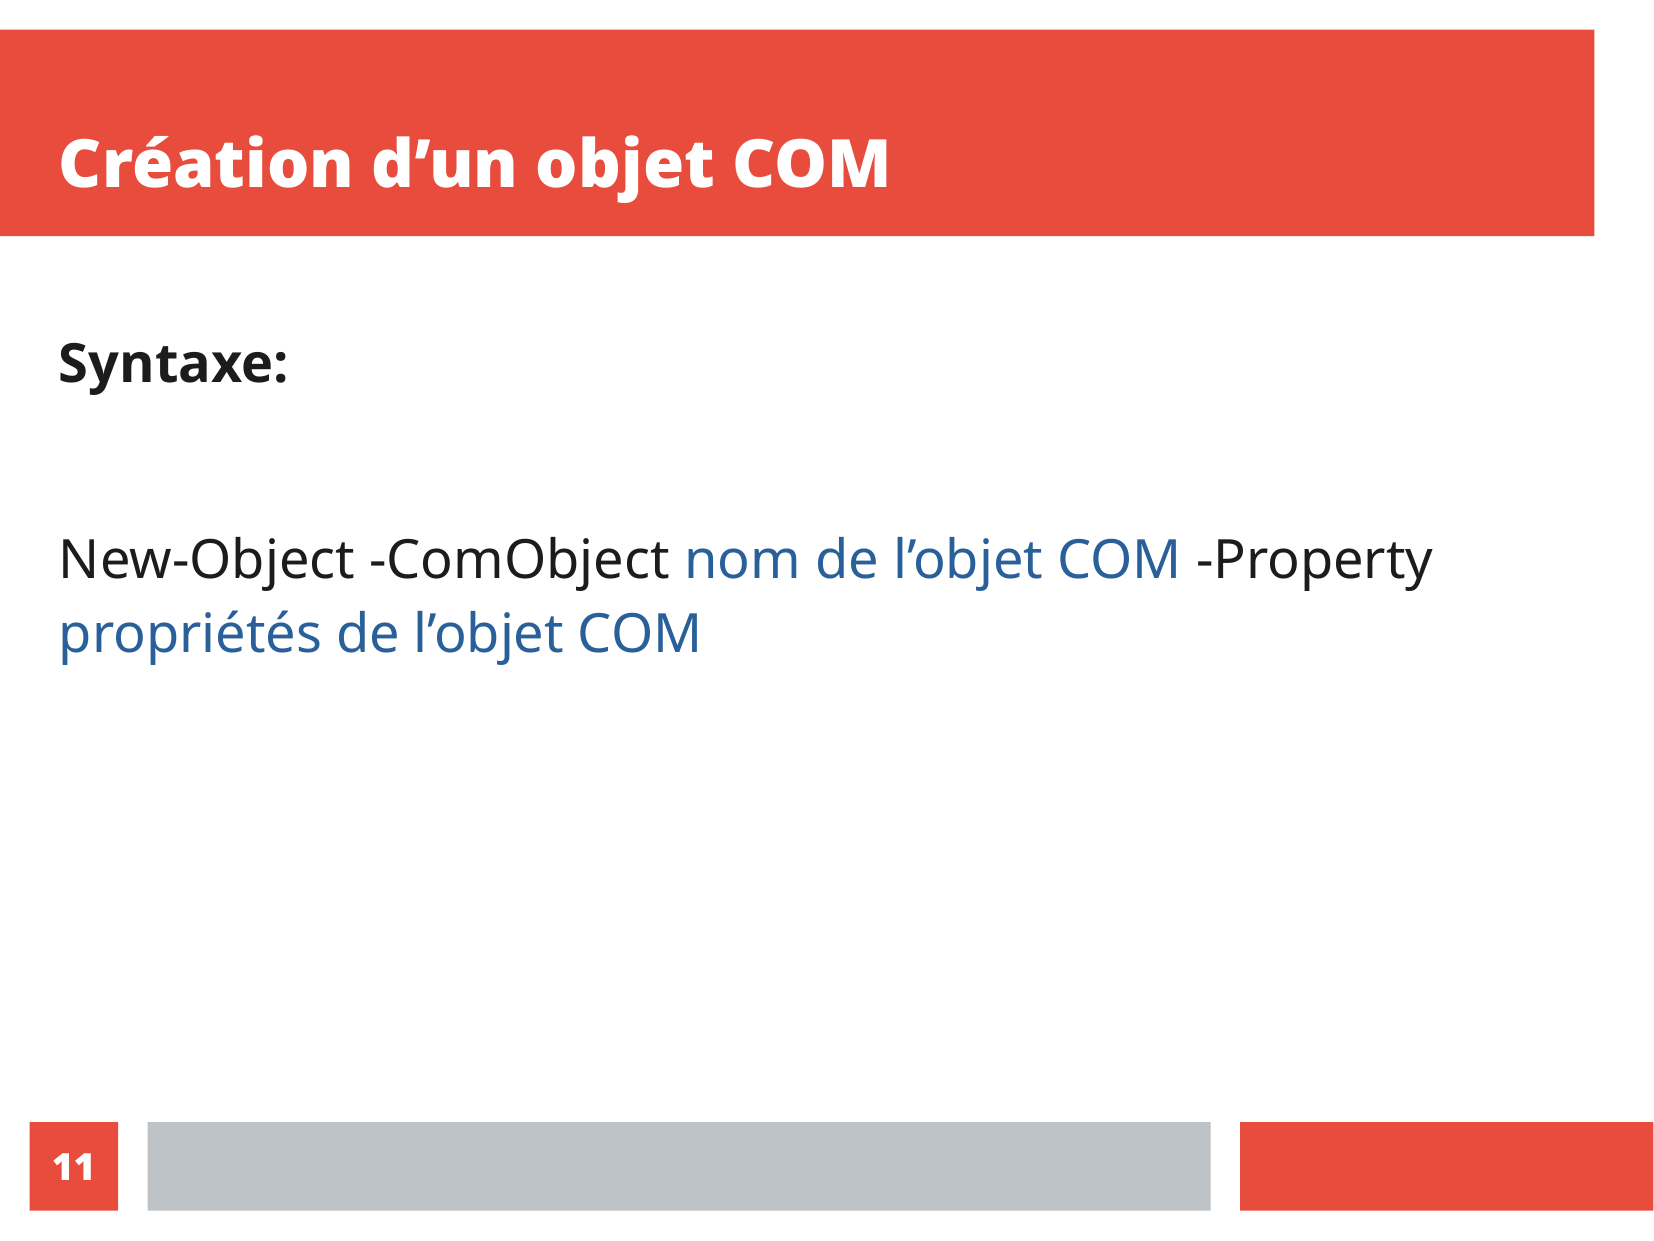

# Création d’un objet COM
Syntaxe:
New-Object -ComObject nom de l’objet COM -Property propriétés de l’objet COM
11